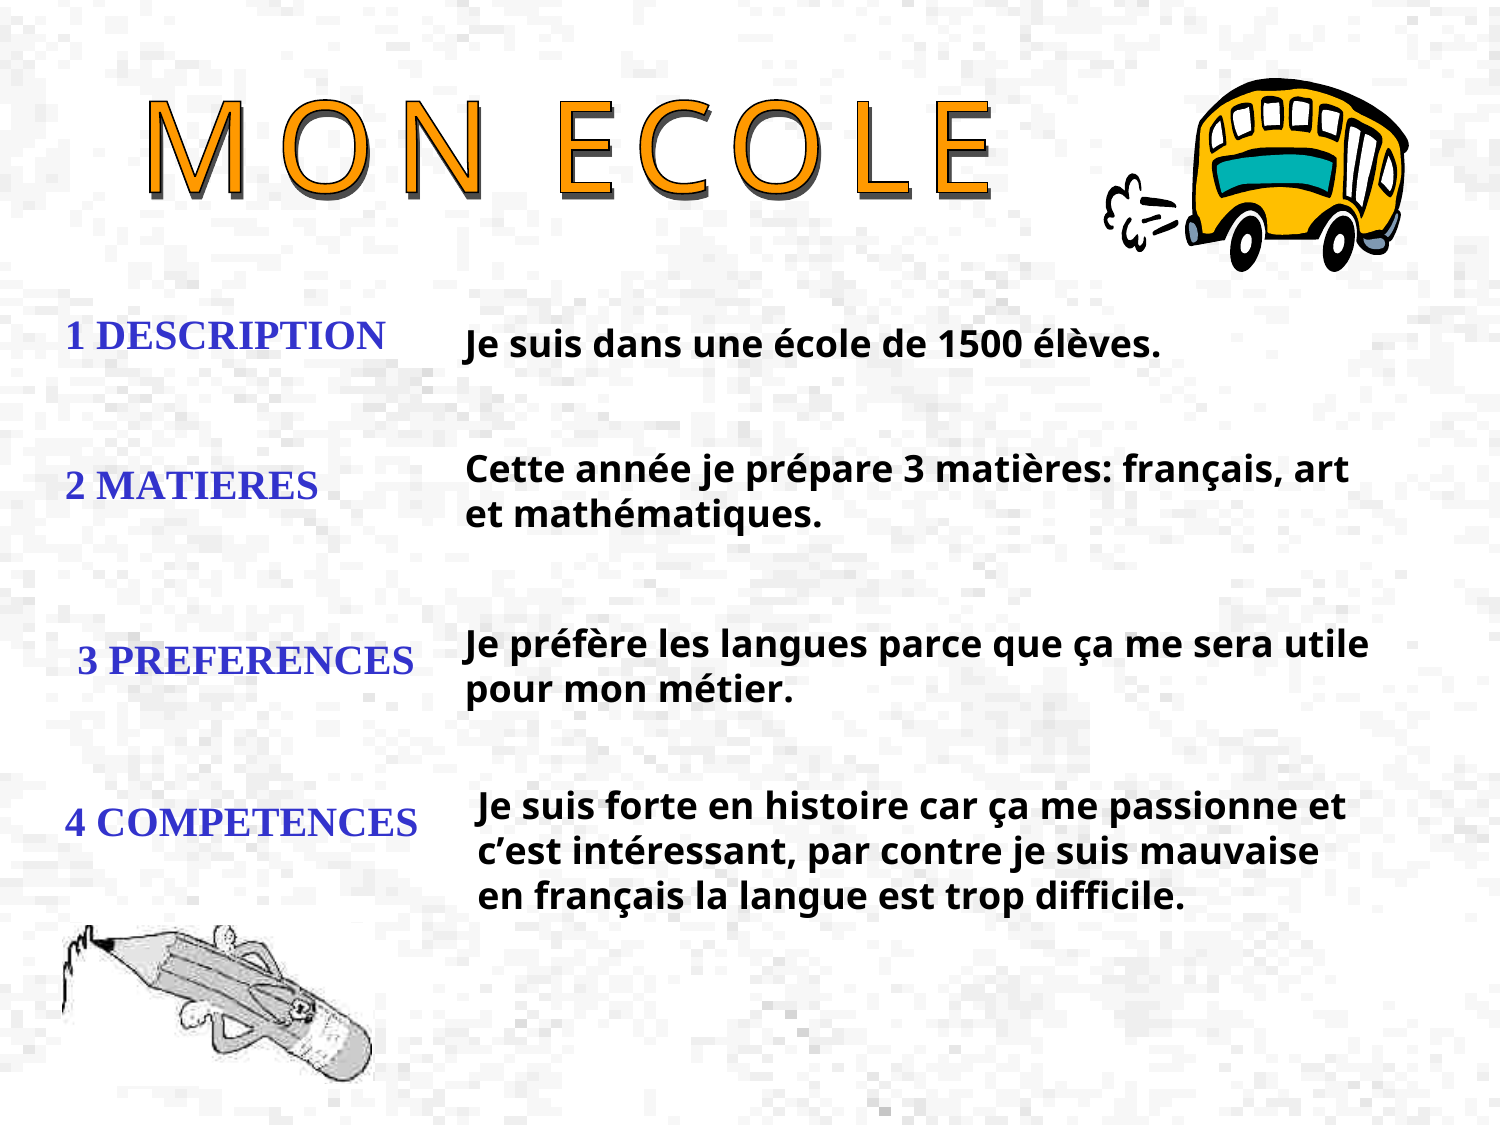

MON ECOLE
1 DESCRIPTION
Je suis dans une école de 1500 élèves.
Cette année je prépare 3 matières: français, art et mathématiques.
2 MATIERES
Je préfère les langues parce que ça me sera utile pour mon métier.
3 PREFERENCES
Je suis forte en histoire car ça me passionne et c’est intéressant, par contre je suis mauvaise en français la langue est trop difficile.
4 COMPETENCES